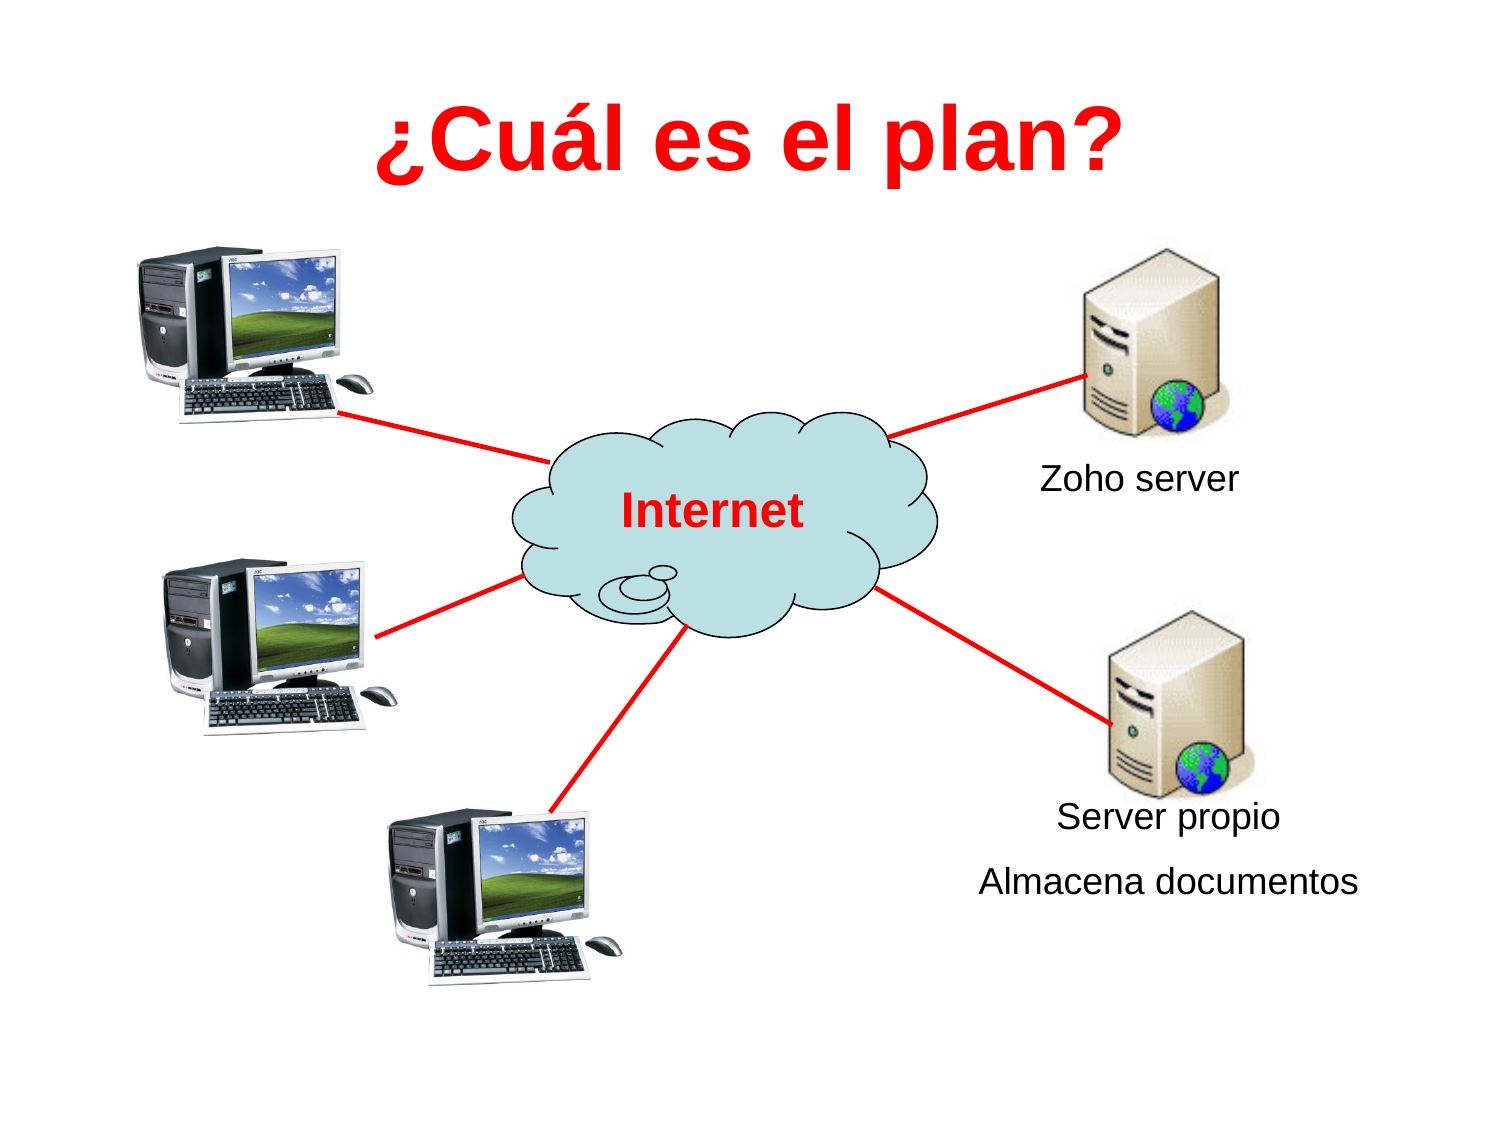

# ¿Cuál es el plan?
Zoho server
Internet
Server propio
Almacena documentos